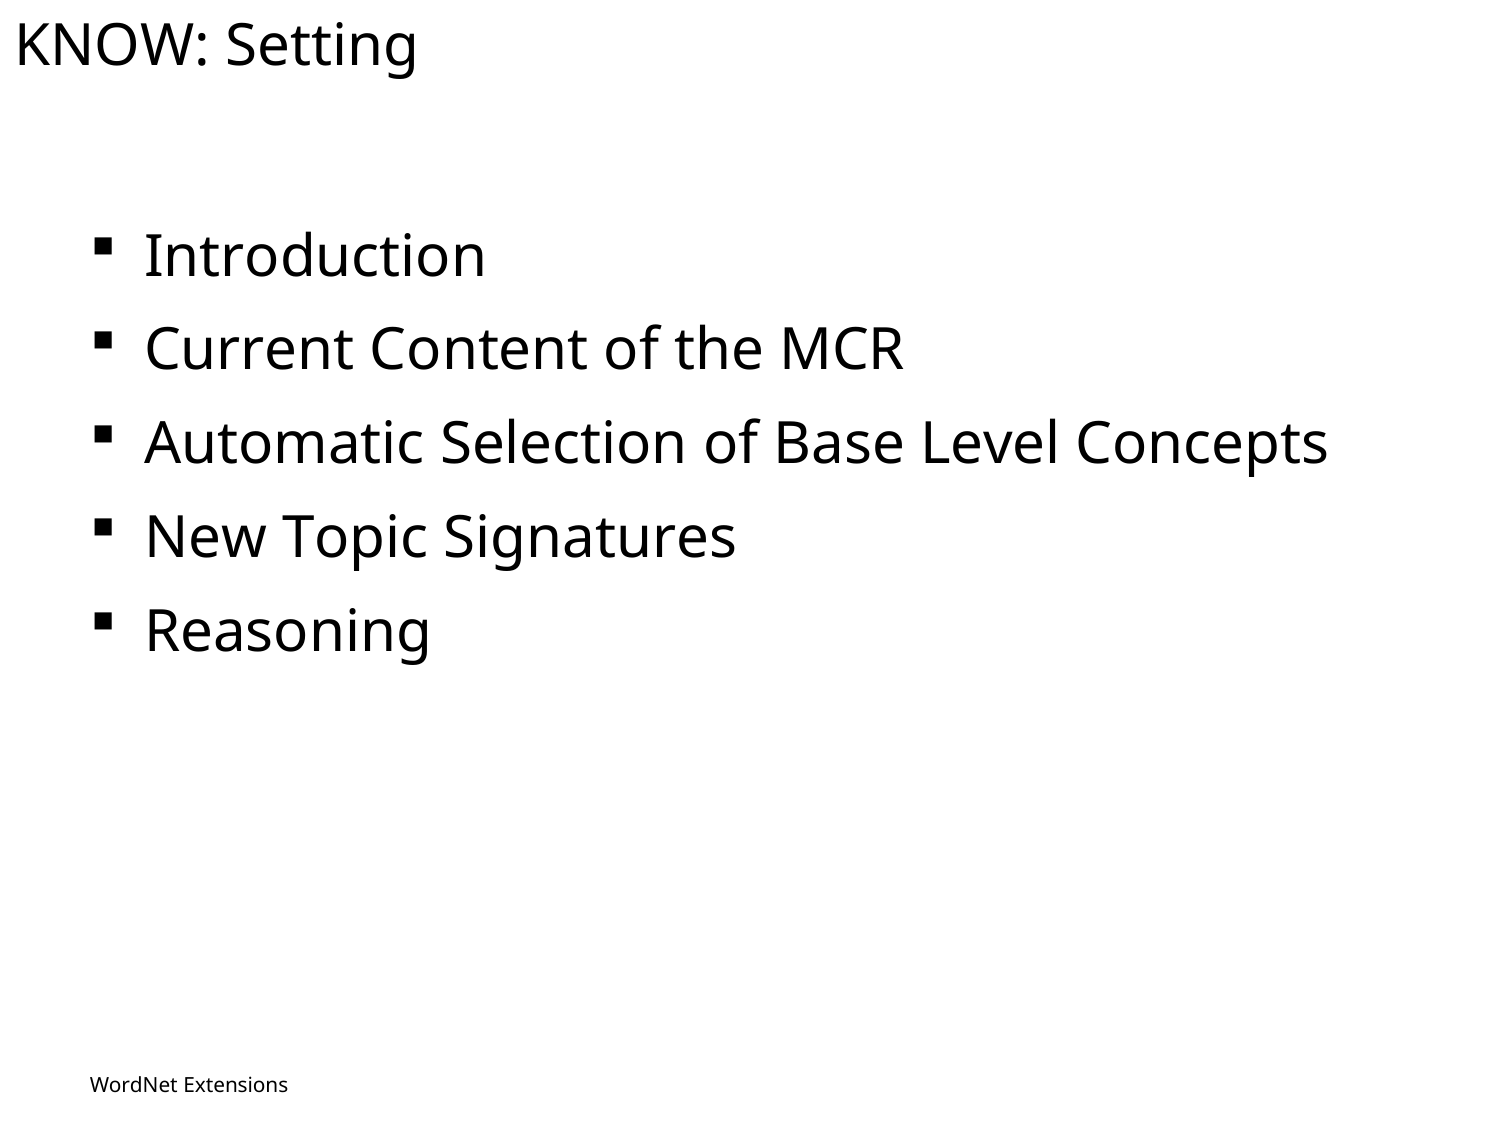

# KNOW: Setting
Introduction
Current Content of the MCR
Automatic Selection of Base Level Concepts
New Topic Signatures
Reasoning